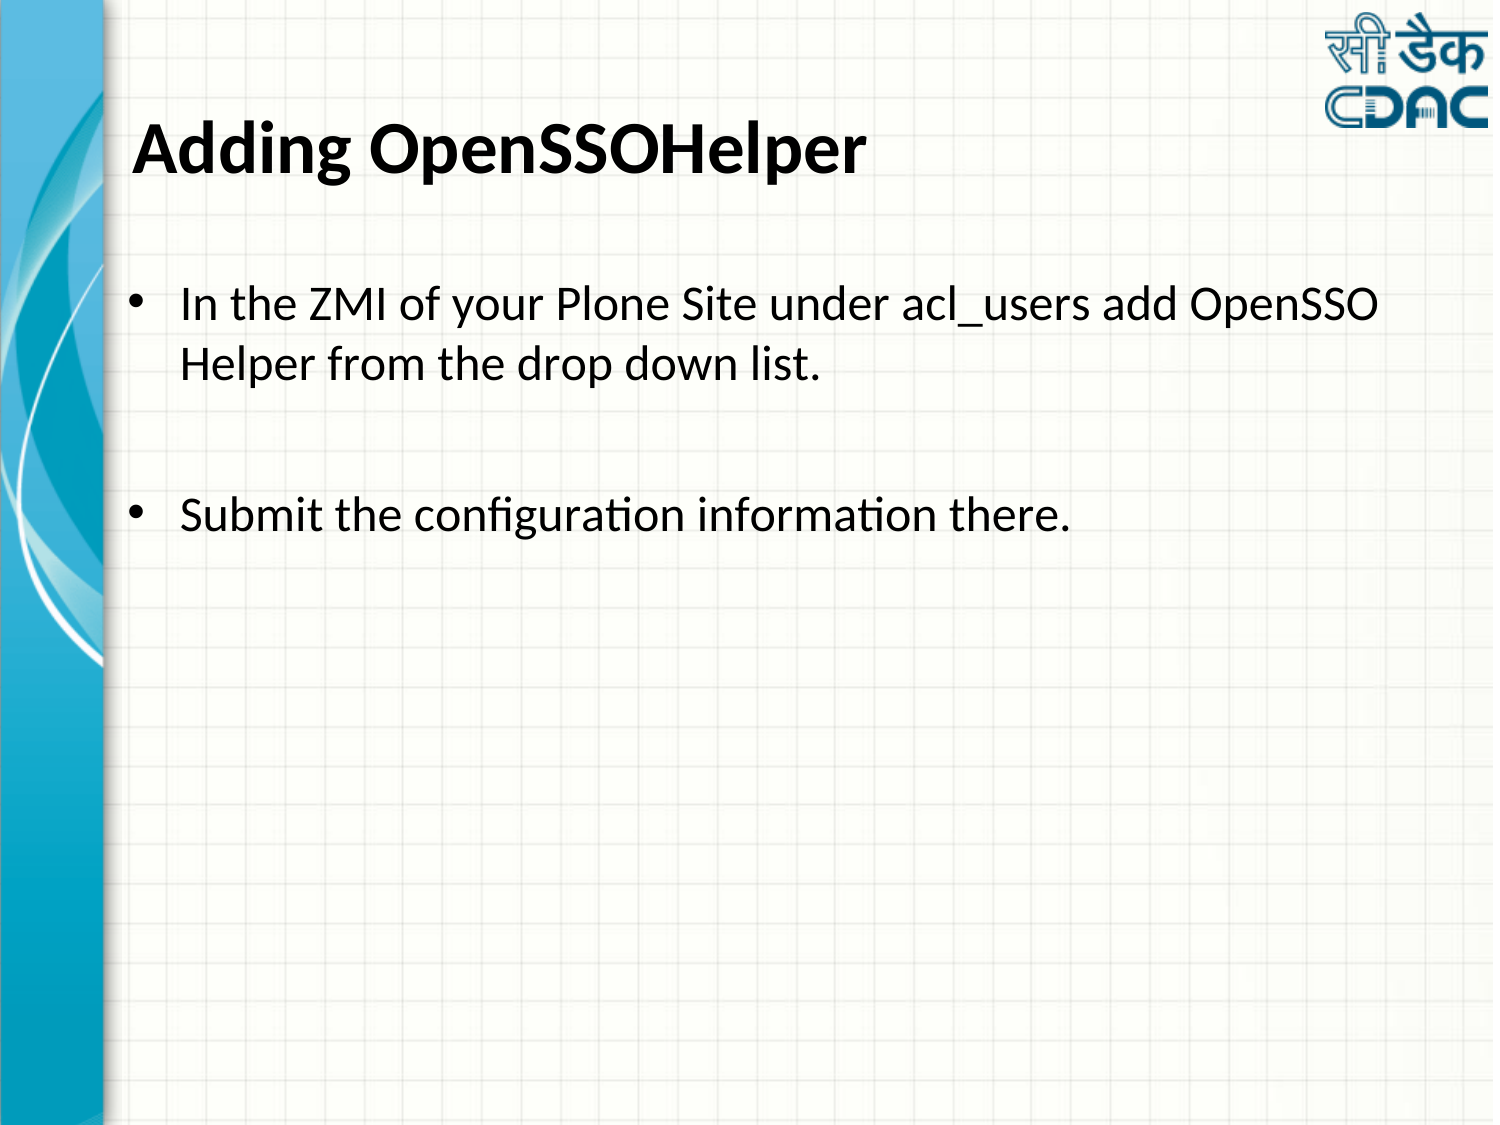

Adding OpenSSOHelper
In the ZMI of your Plone Site under acl_users add OpenSSO Helper from the drop down list.
Submit the configuration information there.